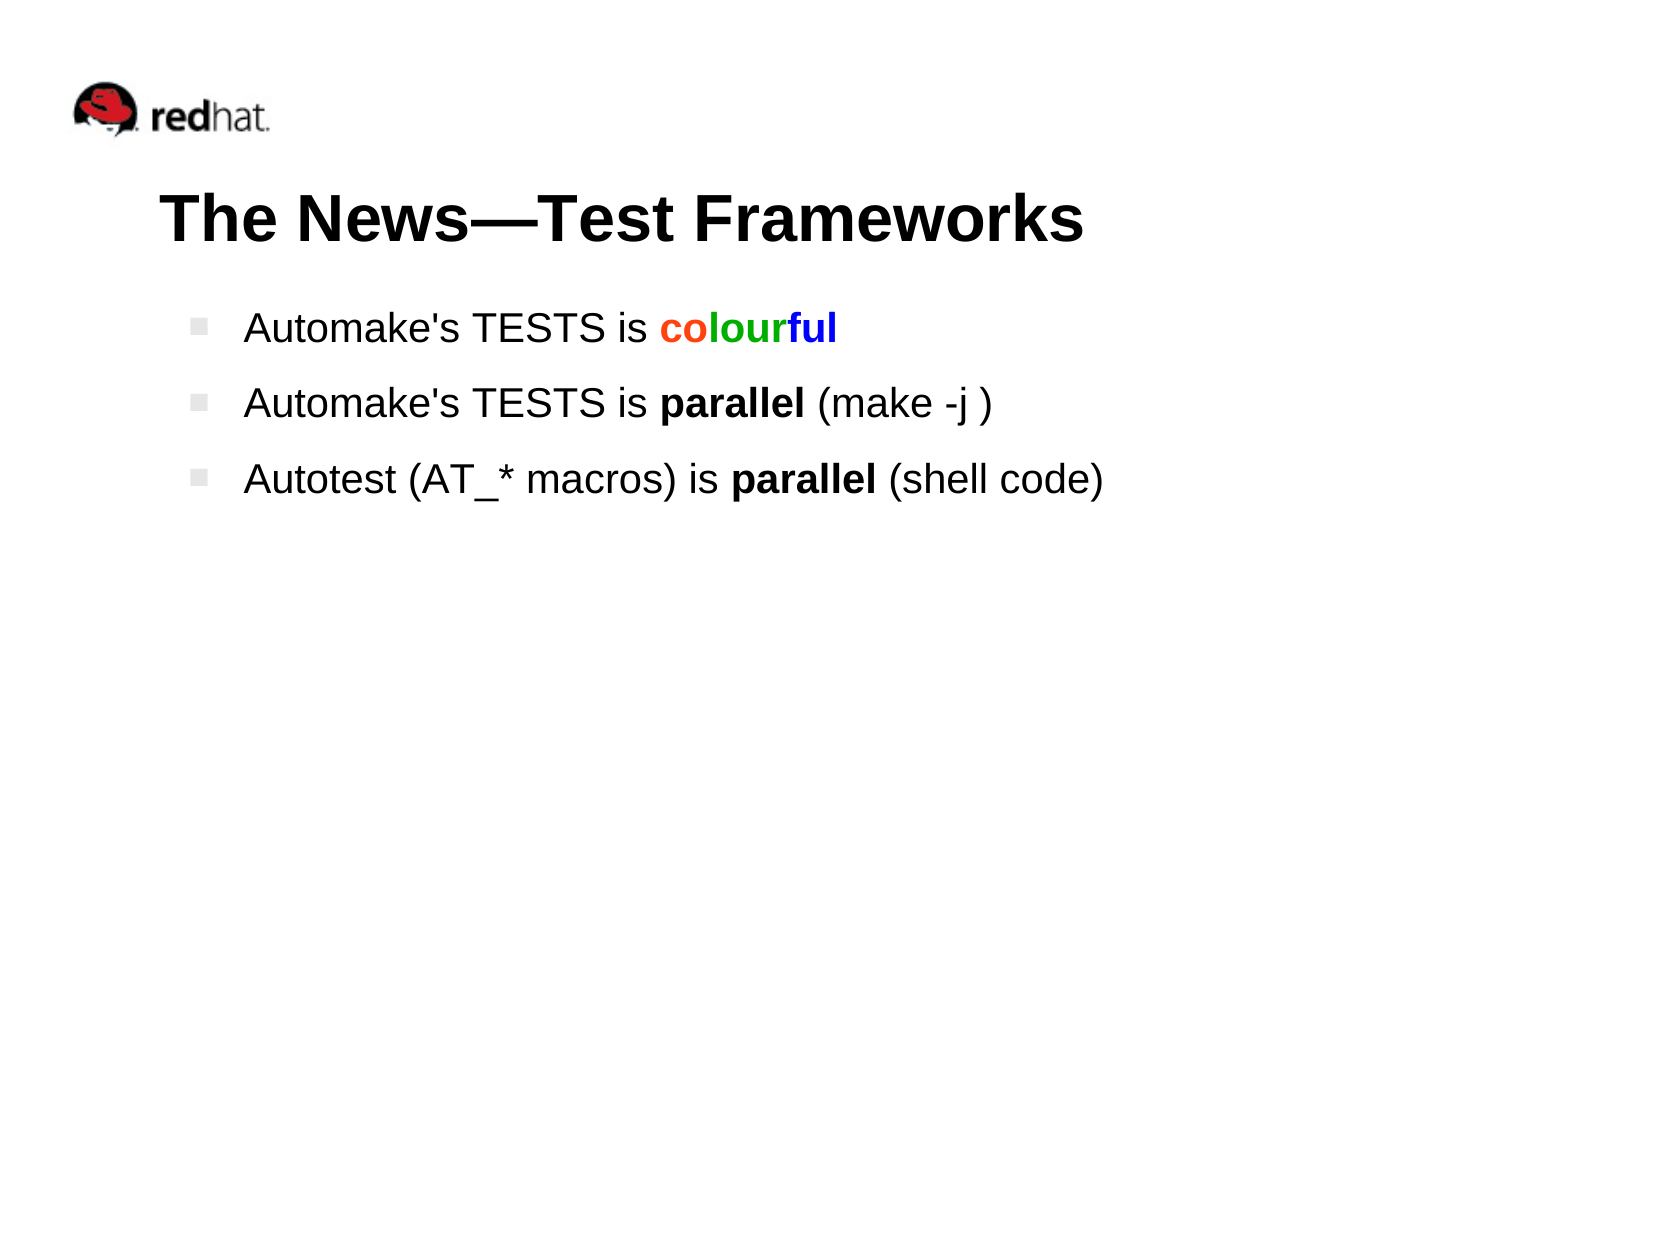

# The News—Test Frameworks
Automake's TESTS is colourful
Automake's TESTS is parallel (make -j )
Autotest (AT_* macros) is parallel (shell code)